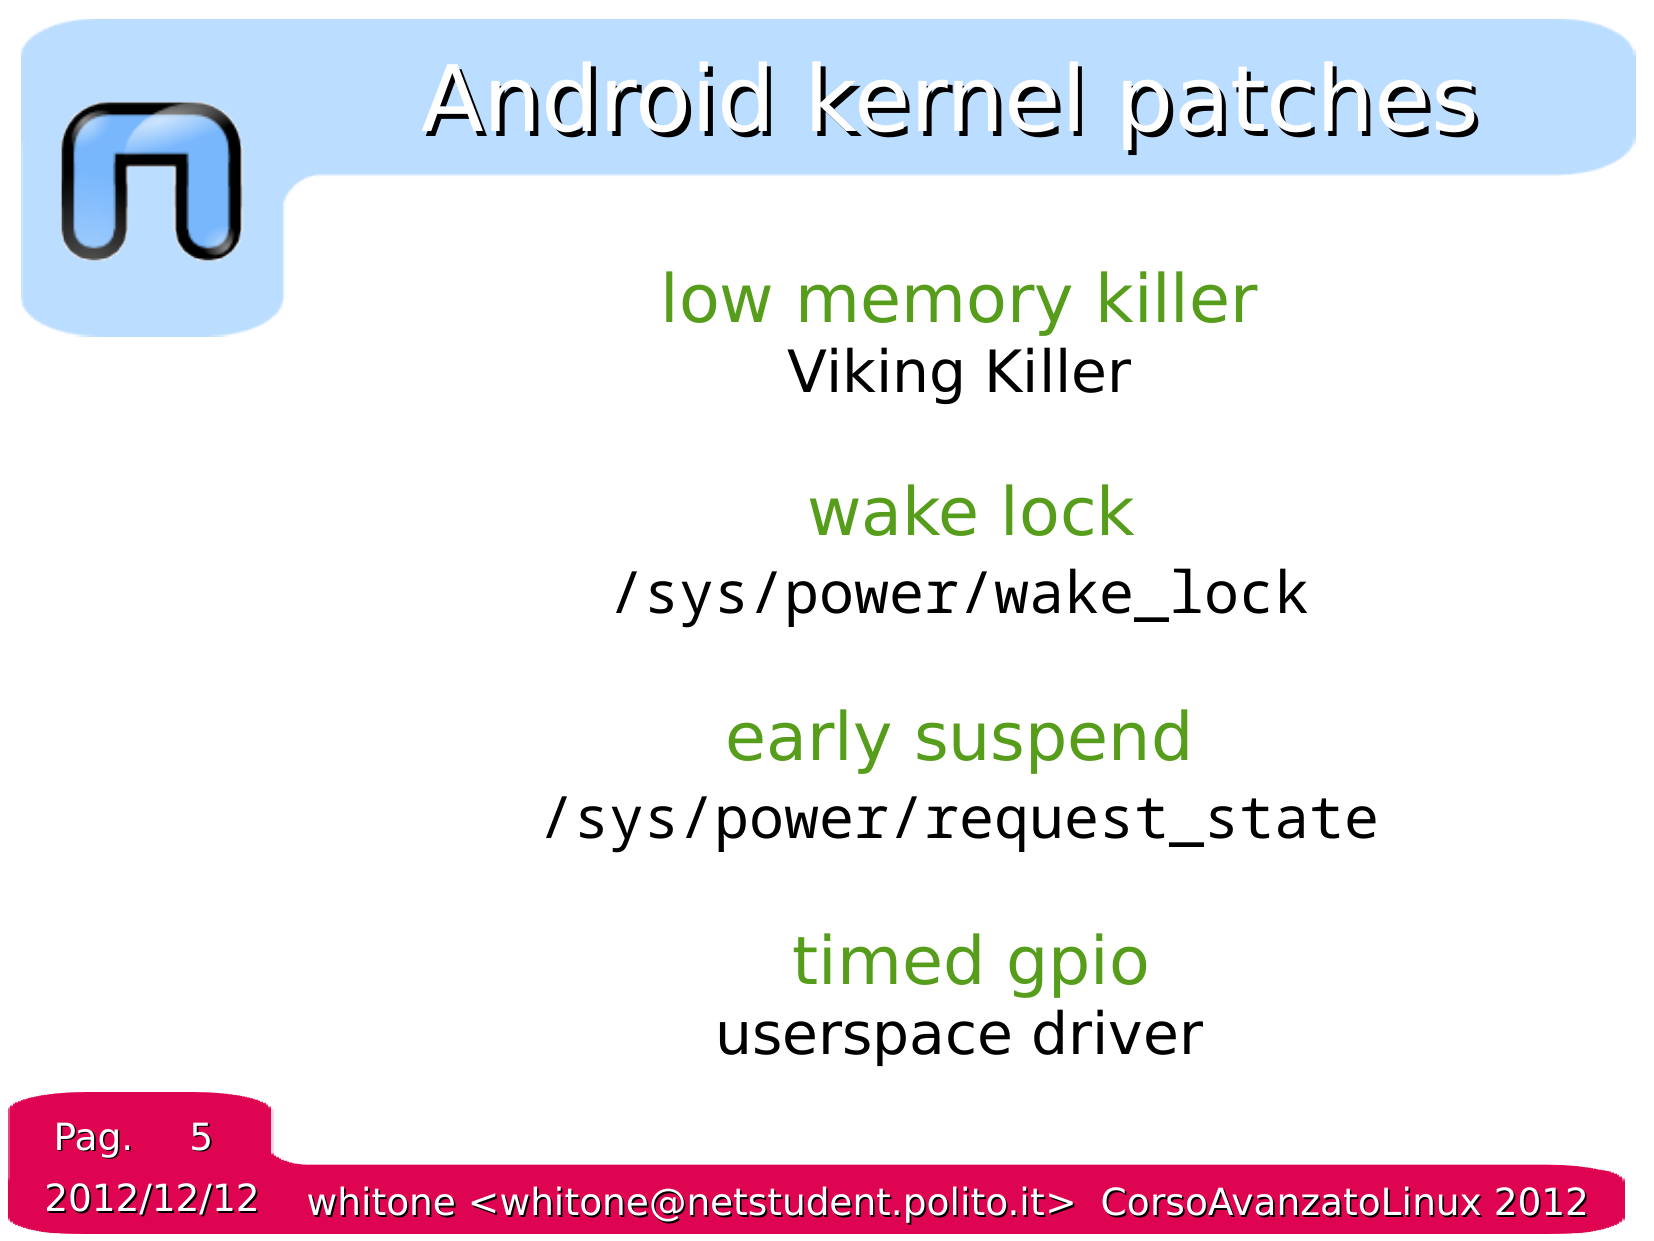

# Android kernel patches
low memory killer
Viking Killer
wake lock
/sys/power/wake_lock
early suspend
/sys/power/request_state
timed gpio
userspace driver
 Pag.
2012/12/12
whitone <whitone@netstudent.polito.it> CorsoAvanzatoLinux 2012